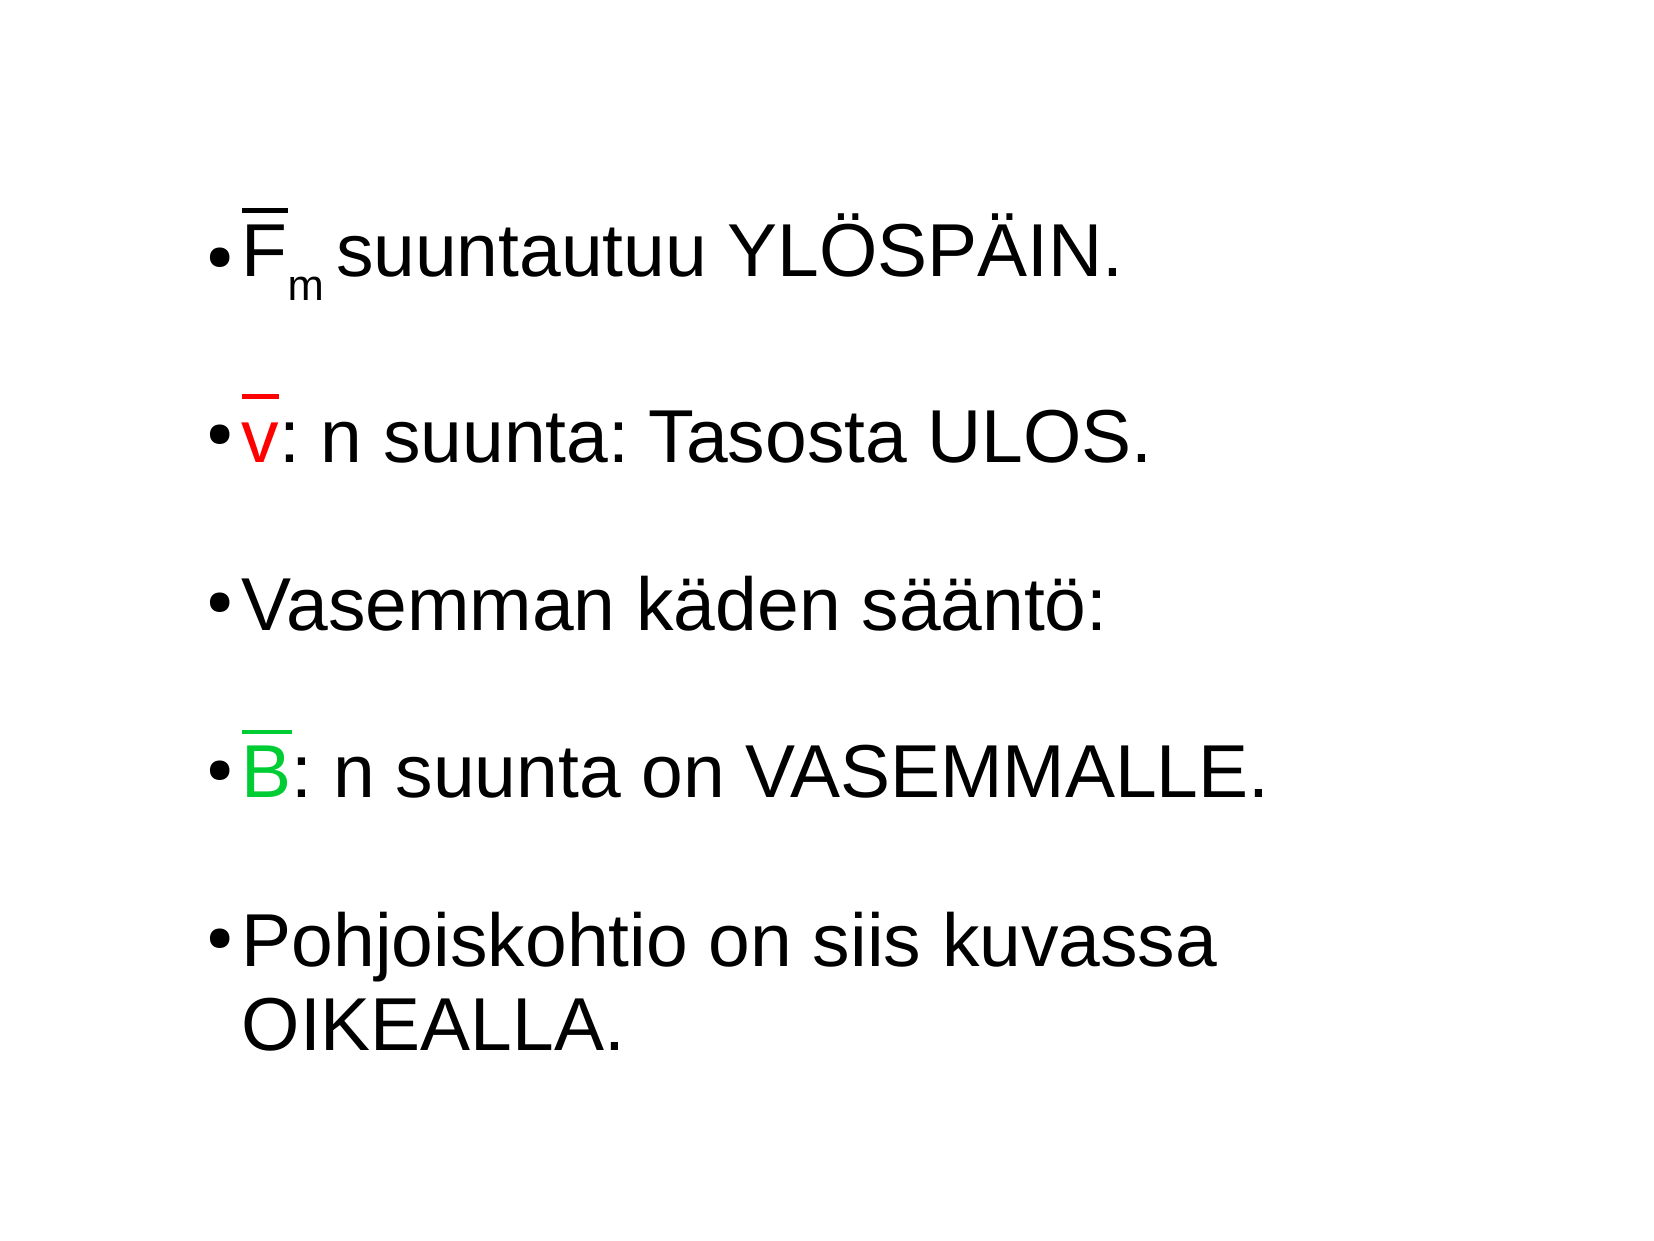

Fm suuntautuu YLÖSPÄIN.
v: n suunta: Tasosta ULOS.
Vasemman käden sääntö:
B: n suunta on VASEMMALLE.
Pohjoiskohtio on siis kuvassa OIKEALLA.